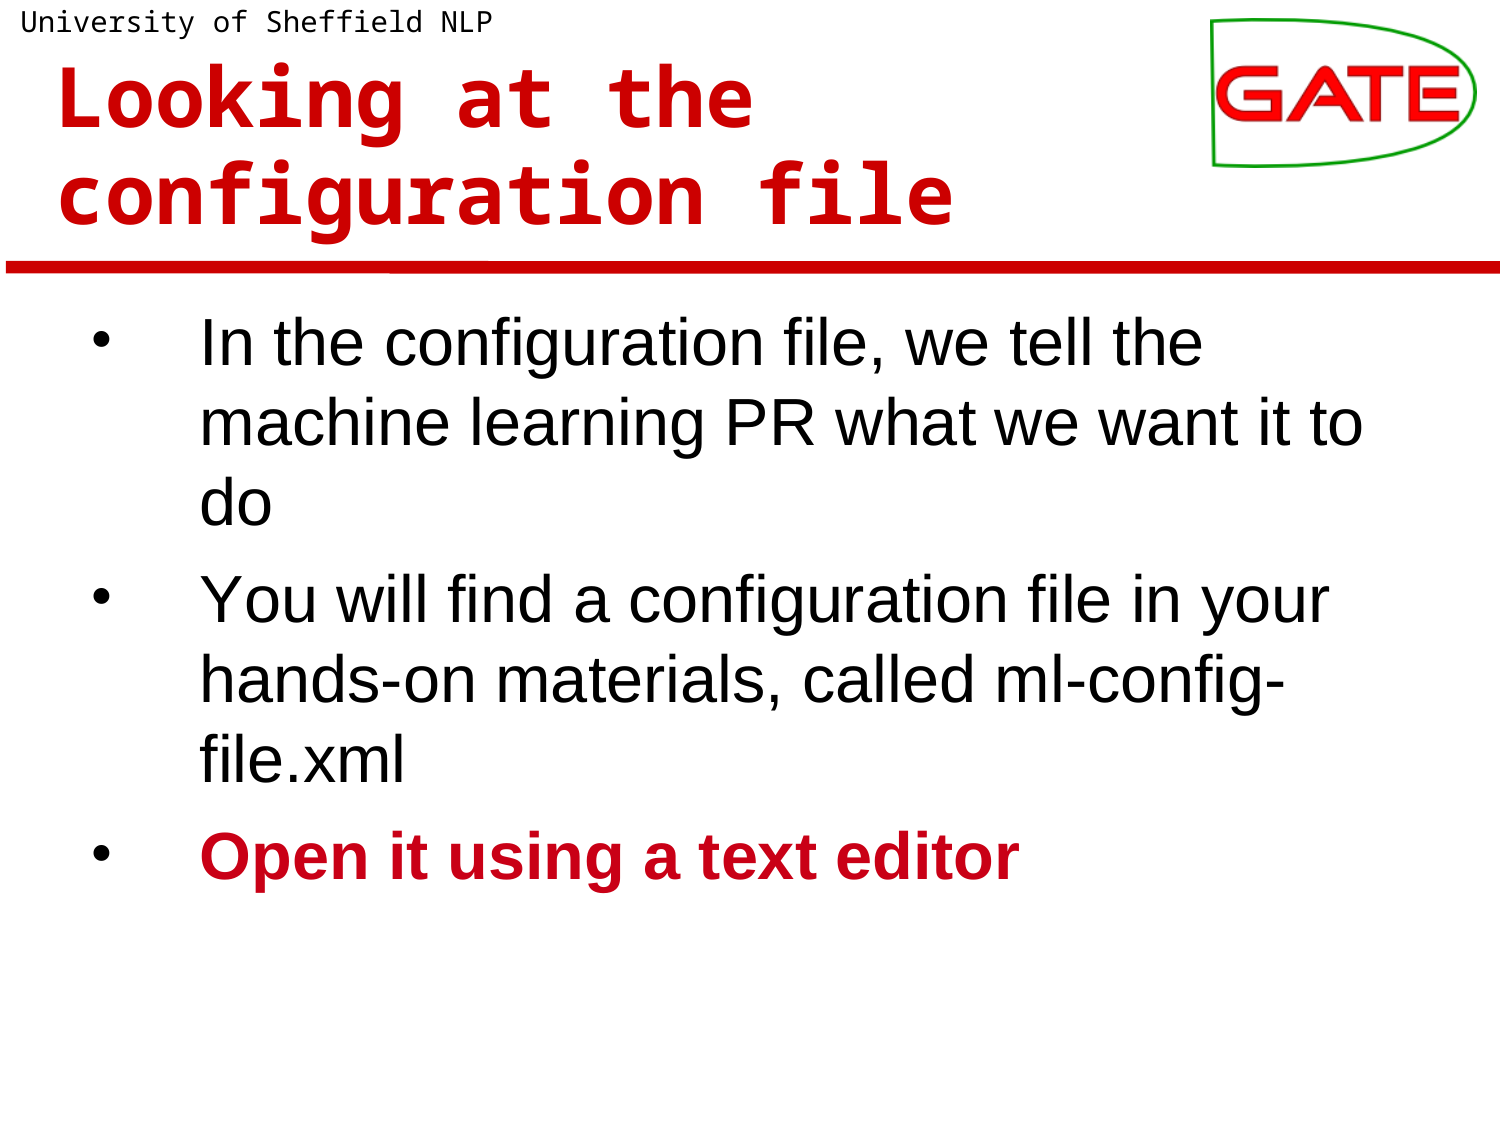

# Looking at the configuration file
In the configuration file, we tell the machine learning PR what we want it to do
You will find a configuration file in your hands-on materials, called ml-config-file.xml
Open it using a text editor